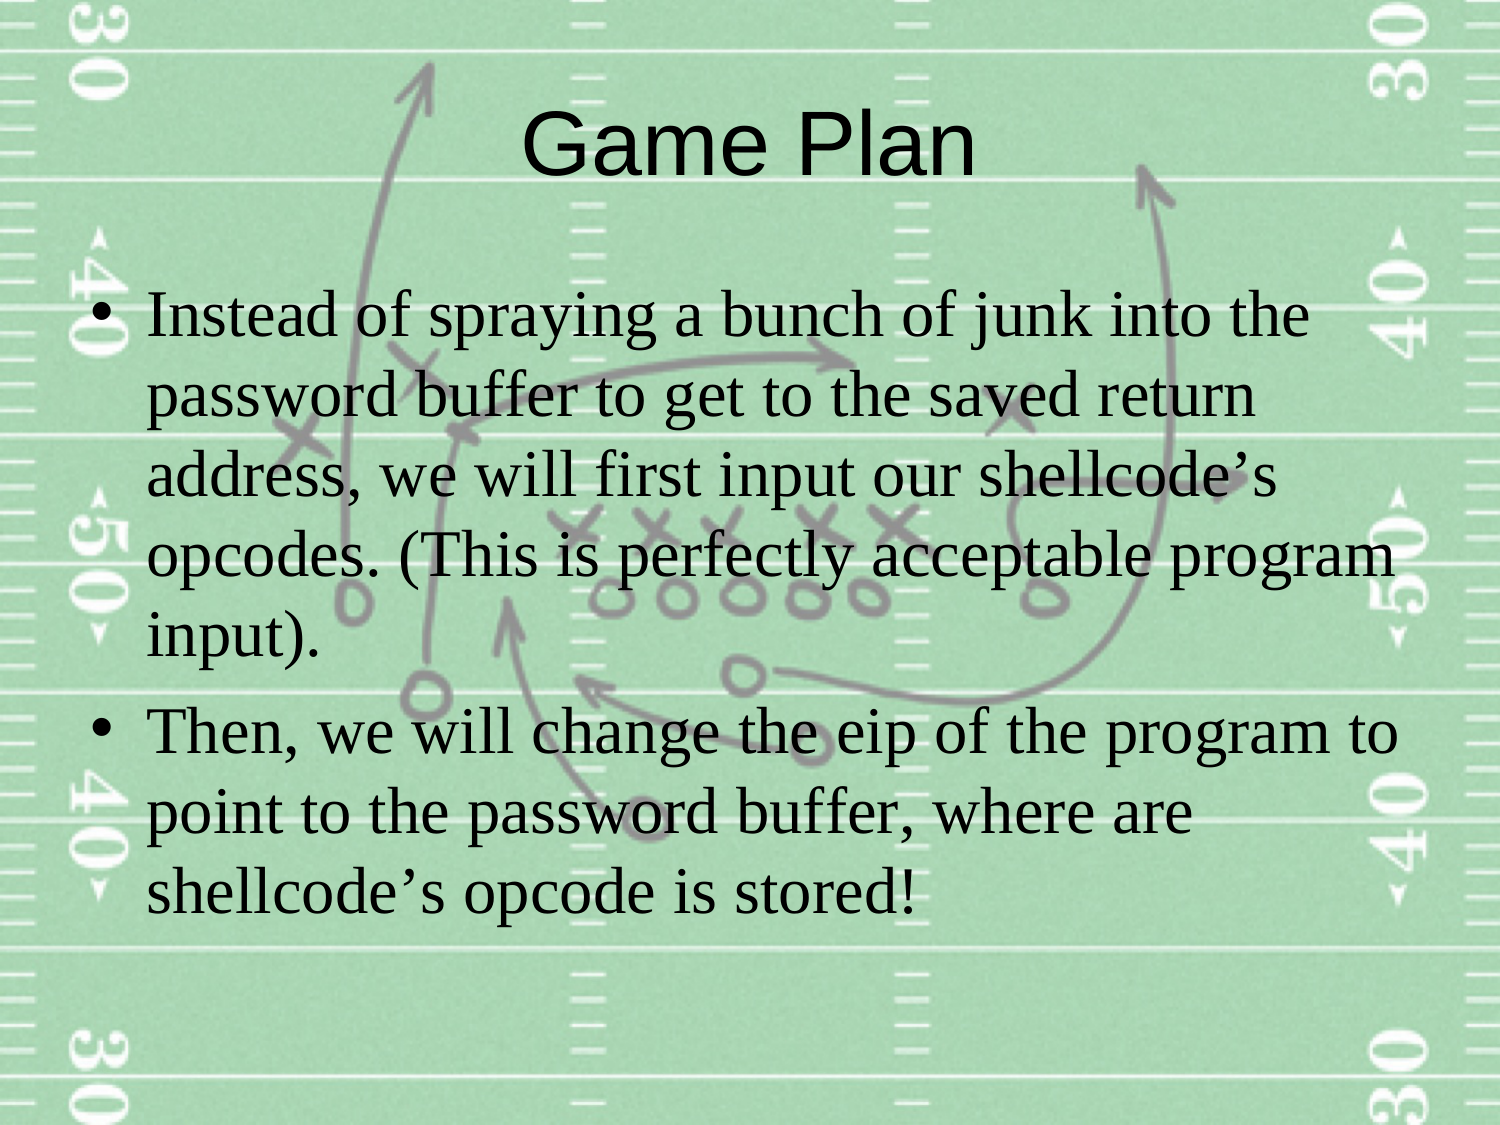

# Game Plan
Instead of spraying a bunch of junk into the password buffer to get to the saved return address, we will first input our shellcode’s opcodes. (This is perfectly acceptable program input).
Then, we will change the eip of the program to point to the password buffer, where are shellcode’s opcode is stored!